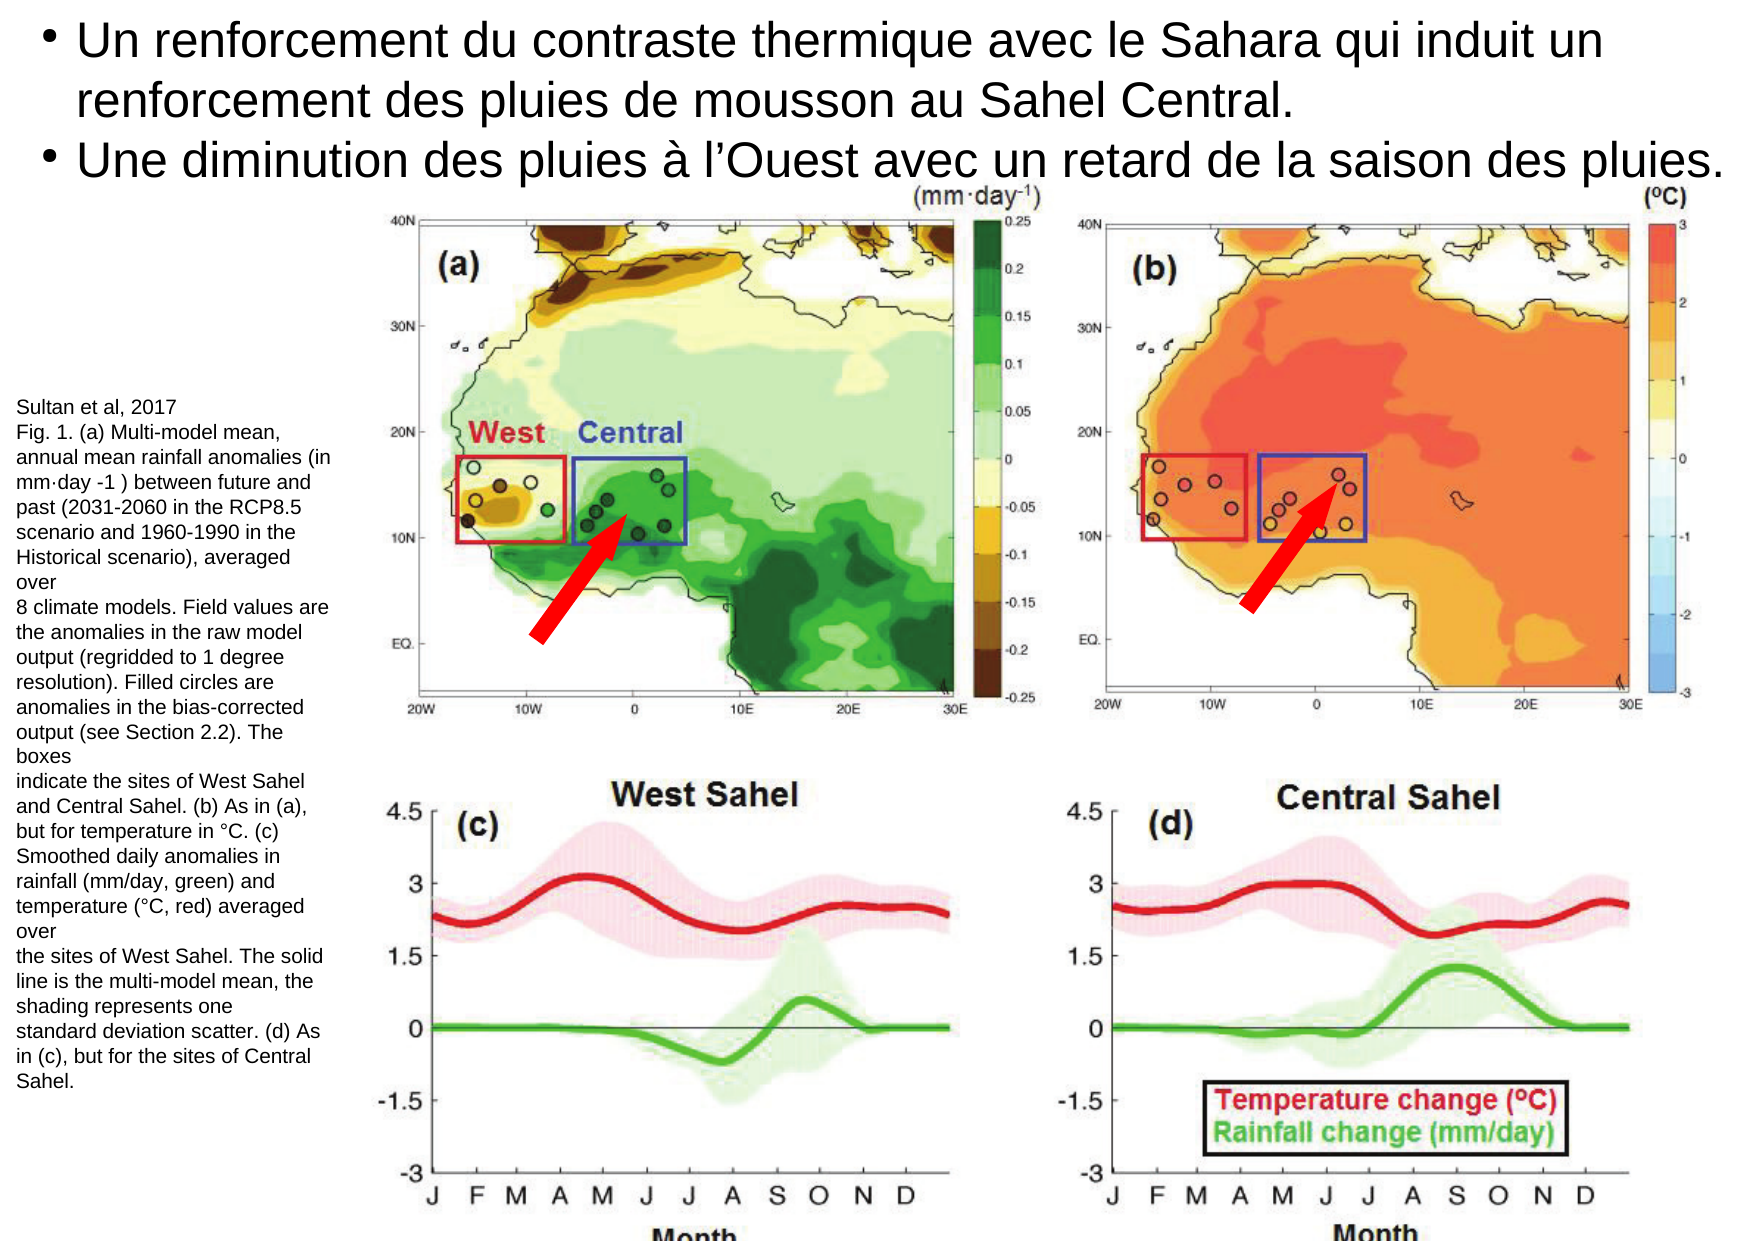

Un renforcement du contraste thermique avec le Sahara qui induit un renforcement des pluies de mousson au Sahel Central.
Une diminution des pluies à l’Ouest avec un retard de la saison des pluies.
Sultan et al, 2017
Fig. 1. (a) Multi-model mean, annual mean rainfall anomalies (in mm·day -1 ) between future and
past (2031-2060 in the RCP8.5 scenario and 1960-1990 in the Historical scenario), averaged over
8 climate models. Field values are the anomalies in the raw model output (regridded to 1 degree
resolution). Filled circles are anomalies in the bias-corrected output (see Section 2.2). The boxes
indicate the sites of West Sahel and Central Sahel. (b) As in (a), but for temperature in °C. (c)
Smoothed daily anomalies in rainfall (mm/day, green) and temperature (°C, red) averaged over
the sites of West Sahel. The solid line is the multi-model mean, the shading represents one
standard deviation scatter. (d) As in (c), but for the sites of Central Sahel.